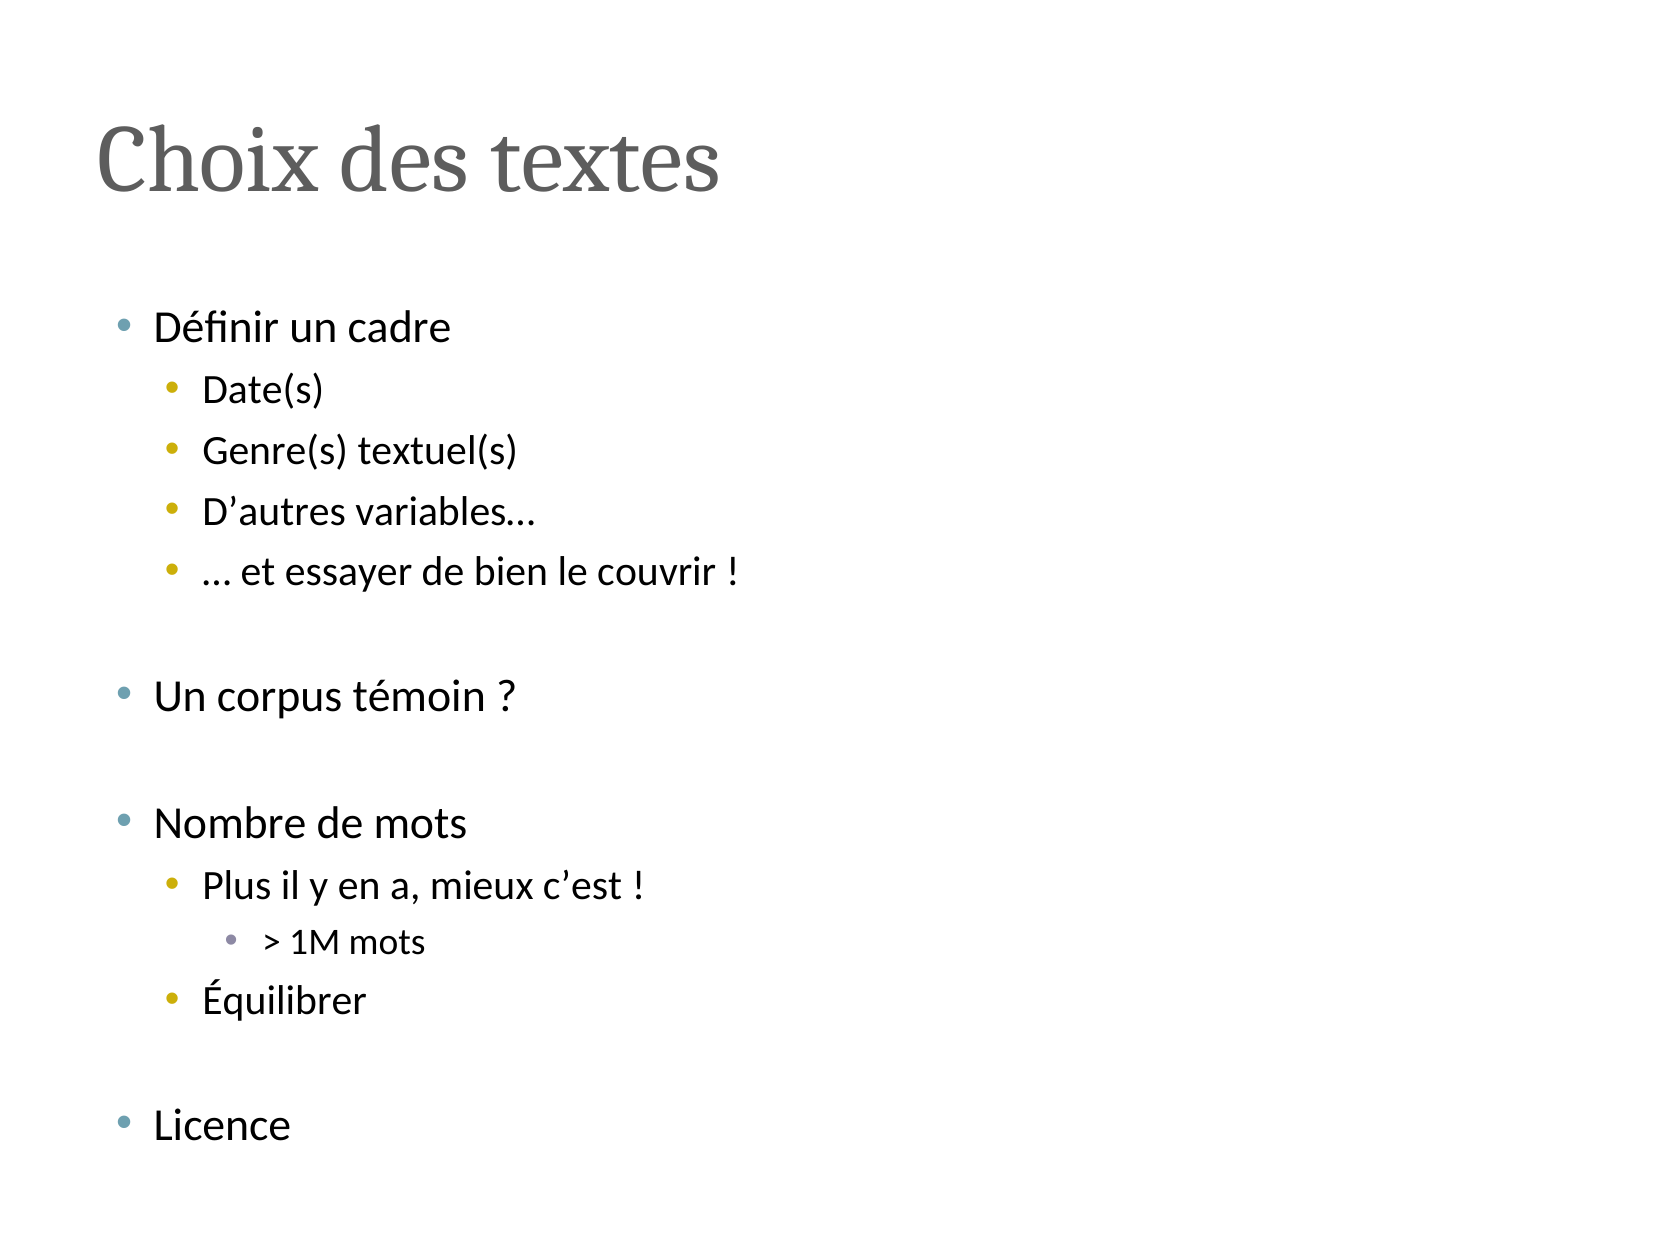

# Choix des textes
Définir un cadre
Date(s)
Genre(s) textuel(s)
D’autres variables…
… et essayer de bien le couvrir !
Un corpus témoin ?
Nombre de mots
Plus il y en a, mieux c’est !
> 1M mots
Équilibrer
Licence